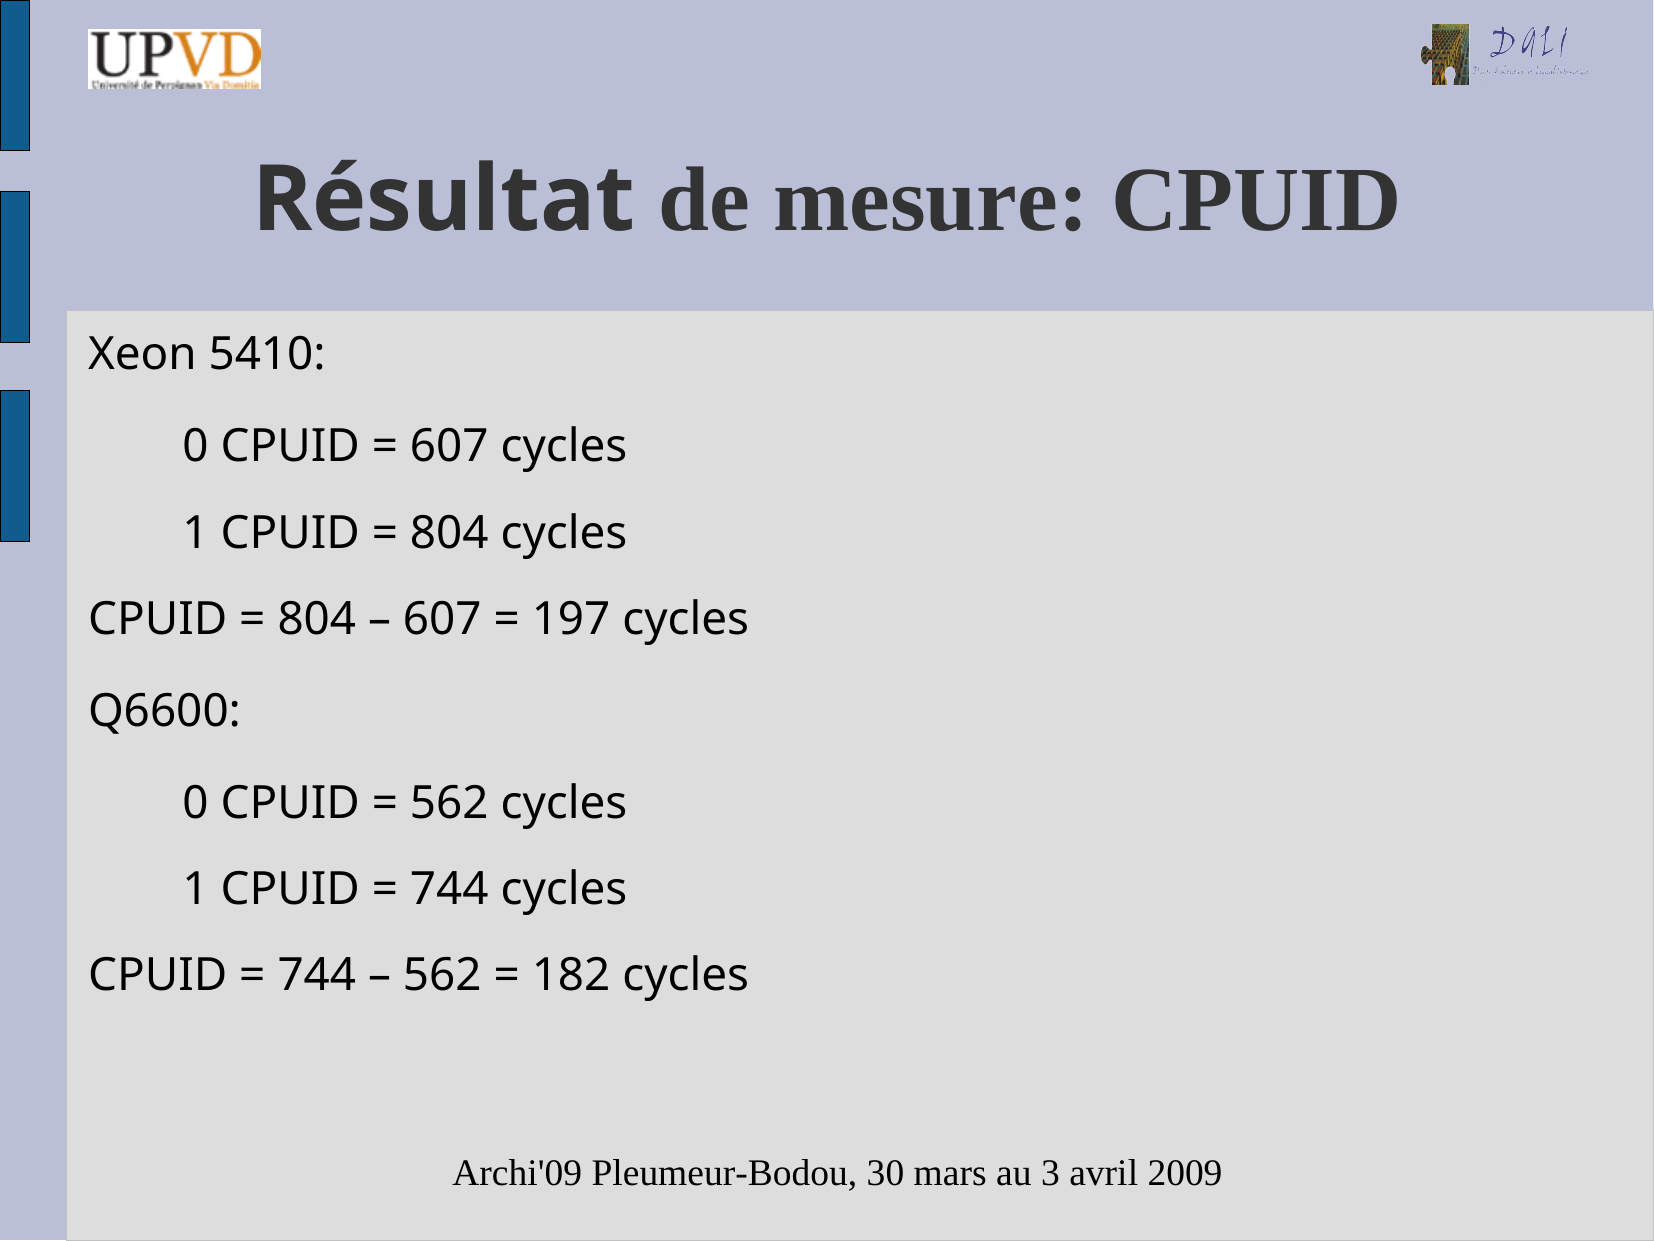

# Résultat de mesure: CPUID
Xeon 5410:
0 CPUID = 607 cycles
1 CPUID = 804 cycles
CPUID = 804 – 607 = 197 cycles
Q6600:
0 CPUID = 562 cycles
1 CPUID = 744 cycles
CPUID = 744 – 562 = 182 cycles
Archi'09 Pleumeur-Bodou, 30 mars au 3 avril 2009